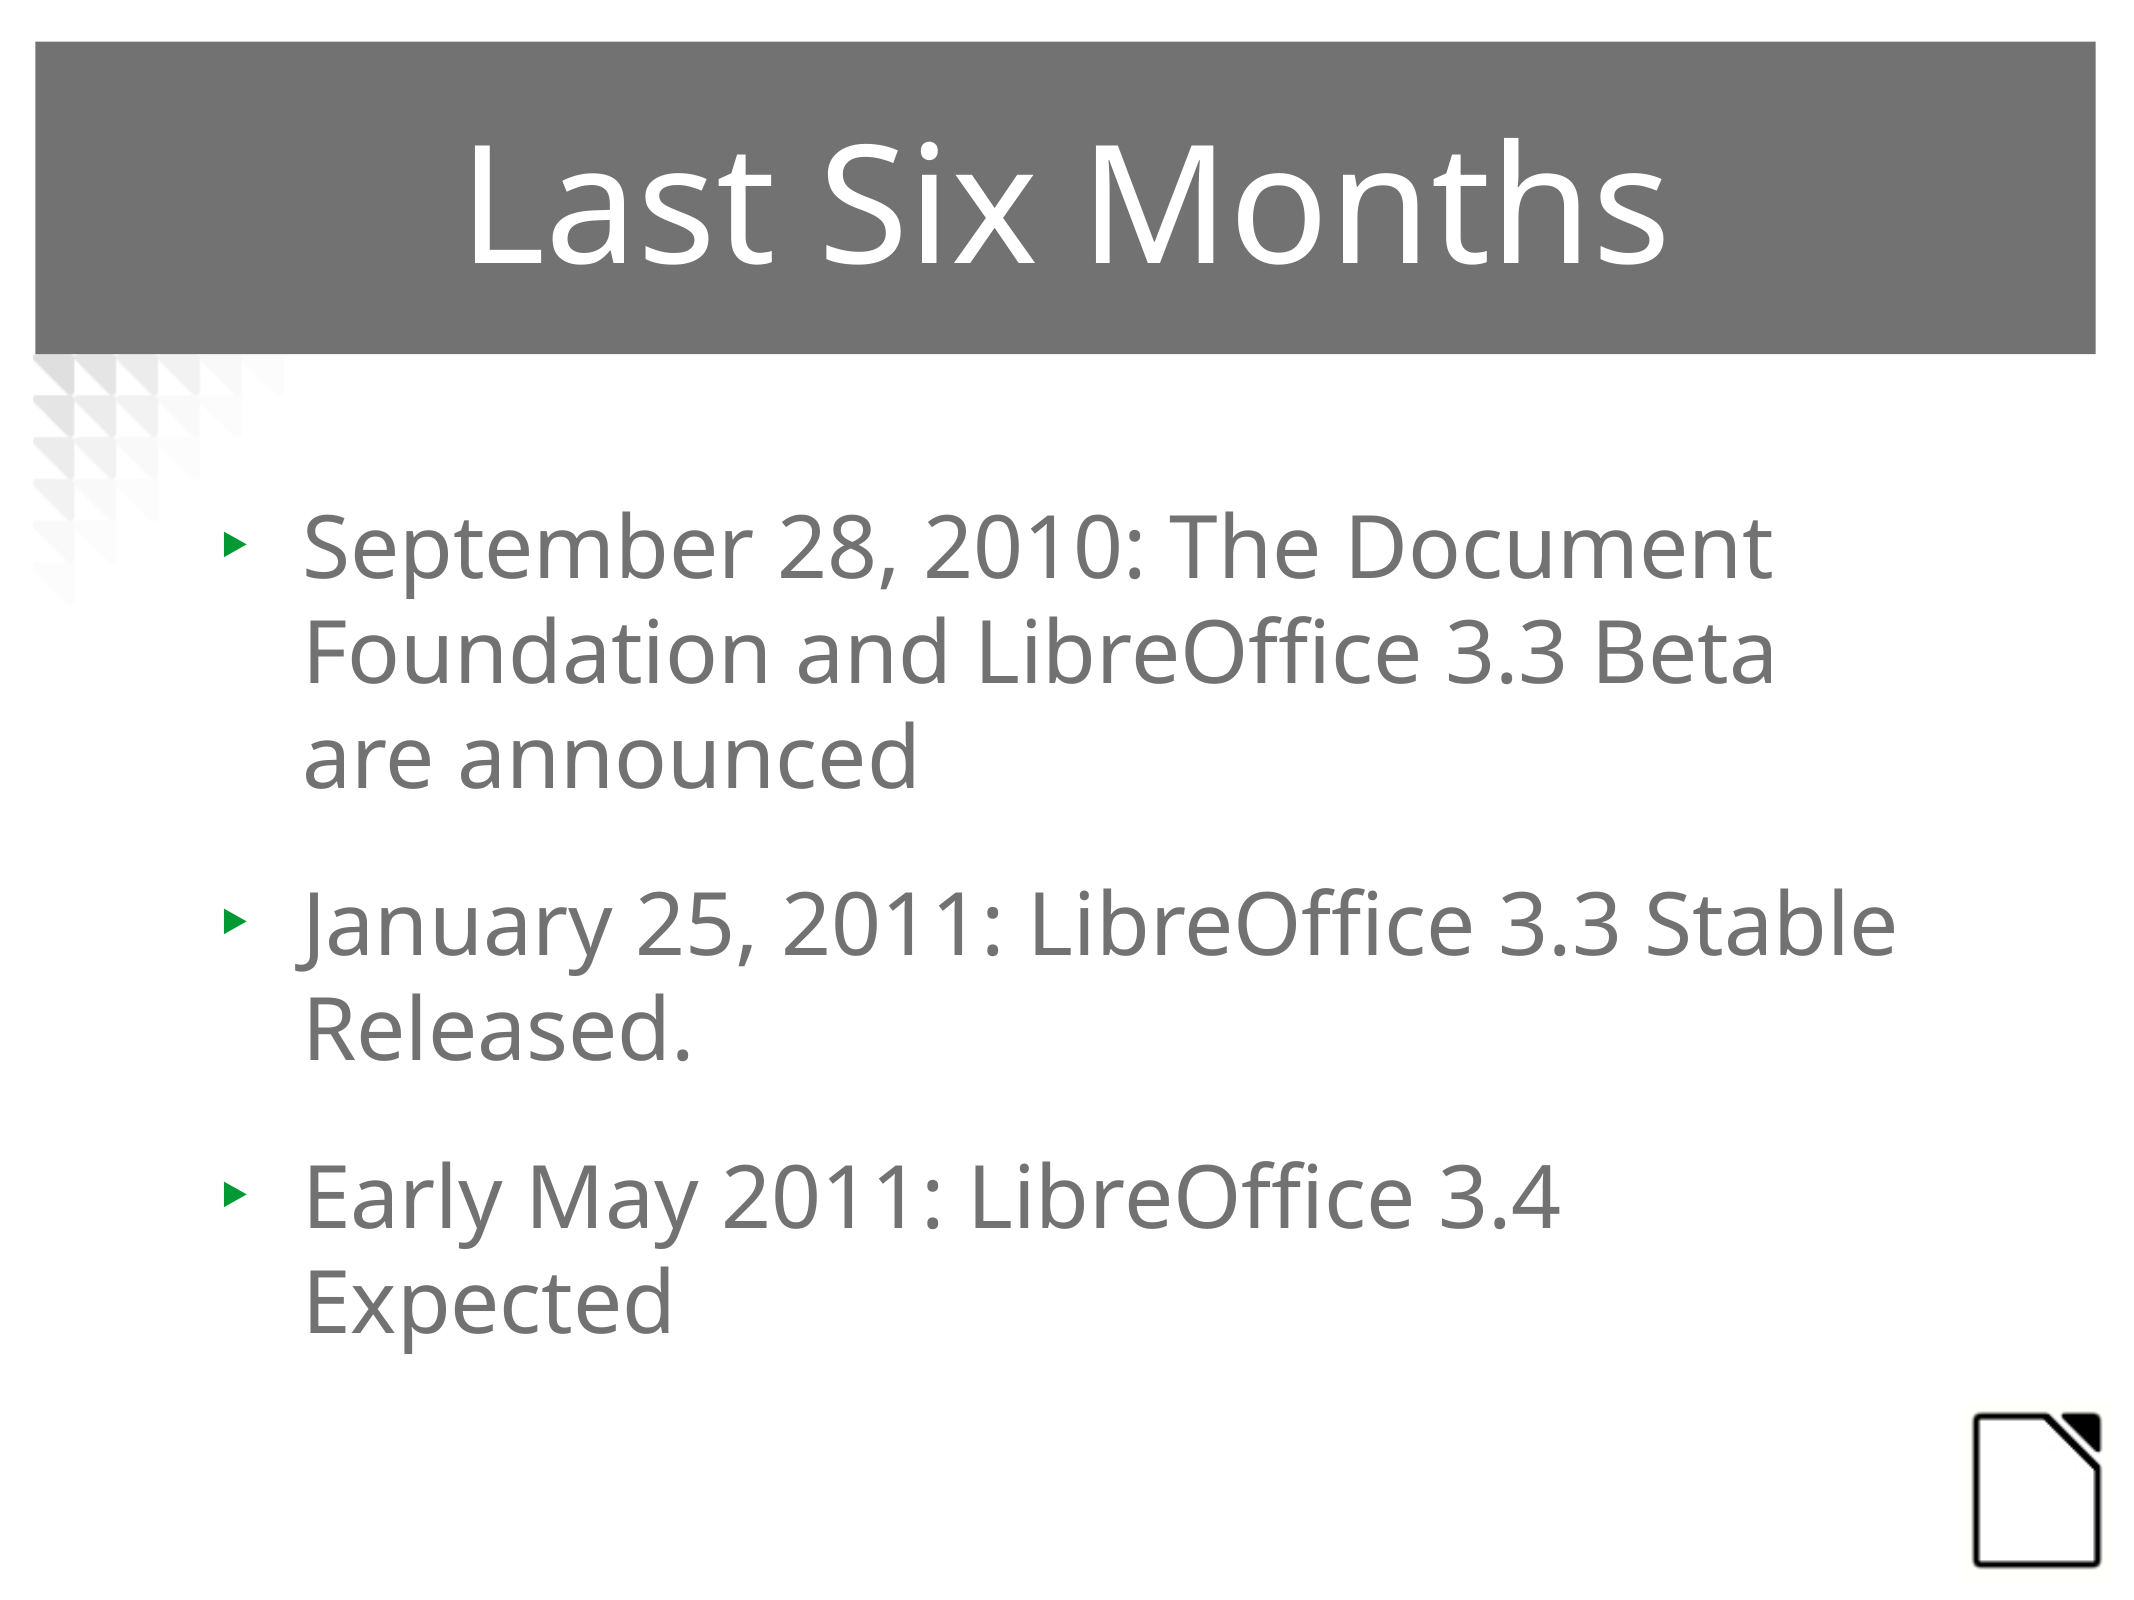

# Last Six Months
September 28, 2010: The Document Foundation and LibreOffice 3.3 Beta are announced
January 25, 2011: LibreOffice 3.3 Stable Released.
Early May 2011: LibreOffice 3.4 Expected